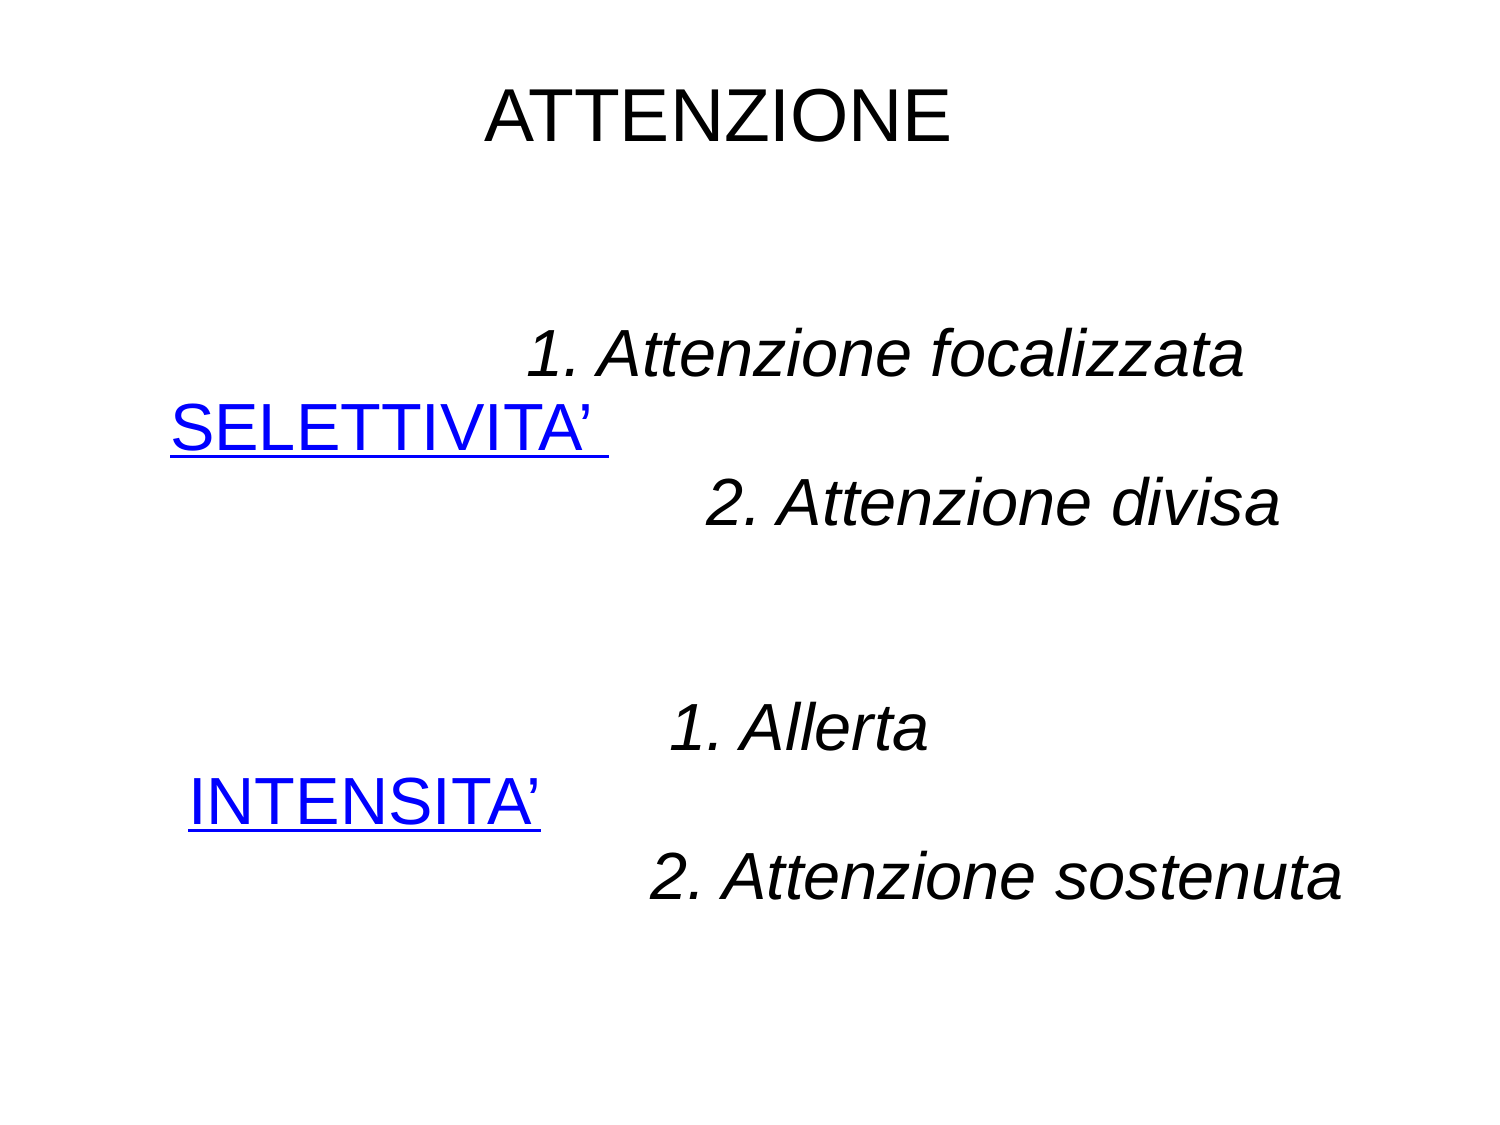

# ATTENZIONE
 1. Attenzione focalizzata
 SELETTIVITA’
 2. Attenzione divisa
 1. Allerta
 INTENSITA’
 2. Attenzione sostenuta